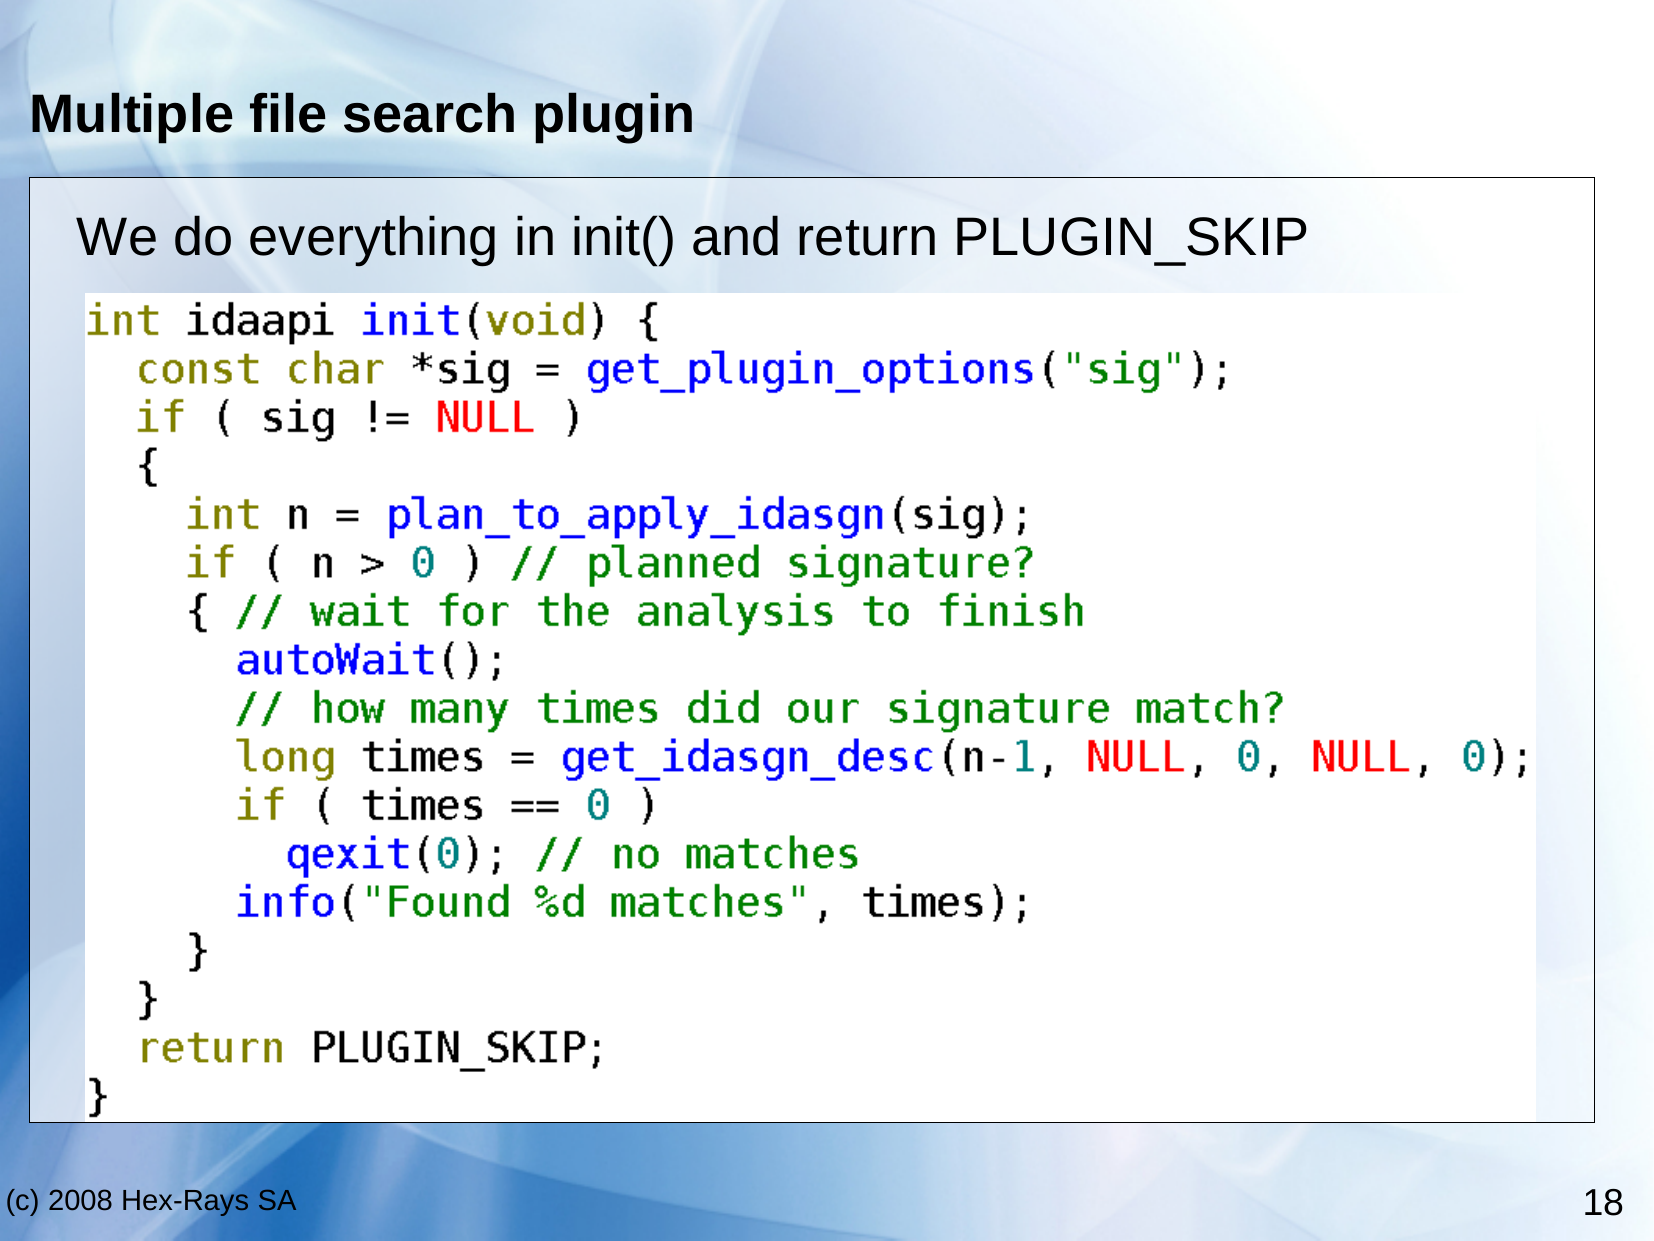

# Multiple file search plugin
We do everything in init() and return PLUGIN_SKIP
18
(c) 2008 Hex-Rays SA